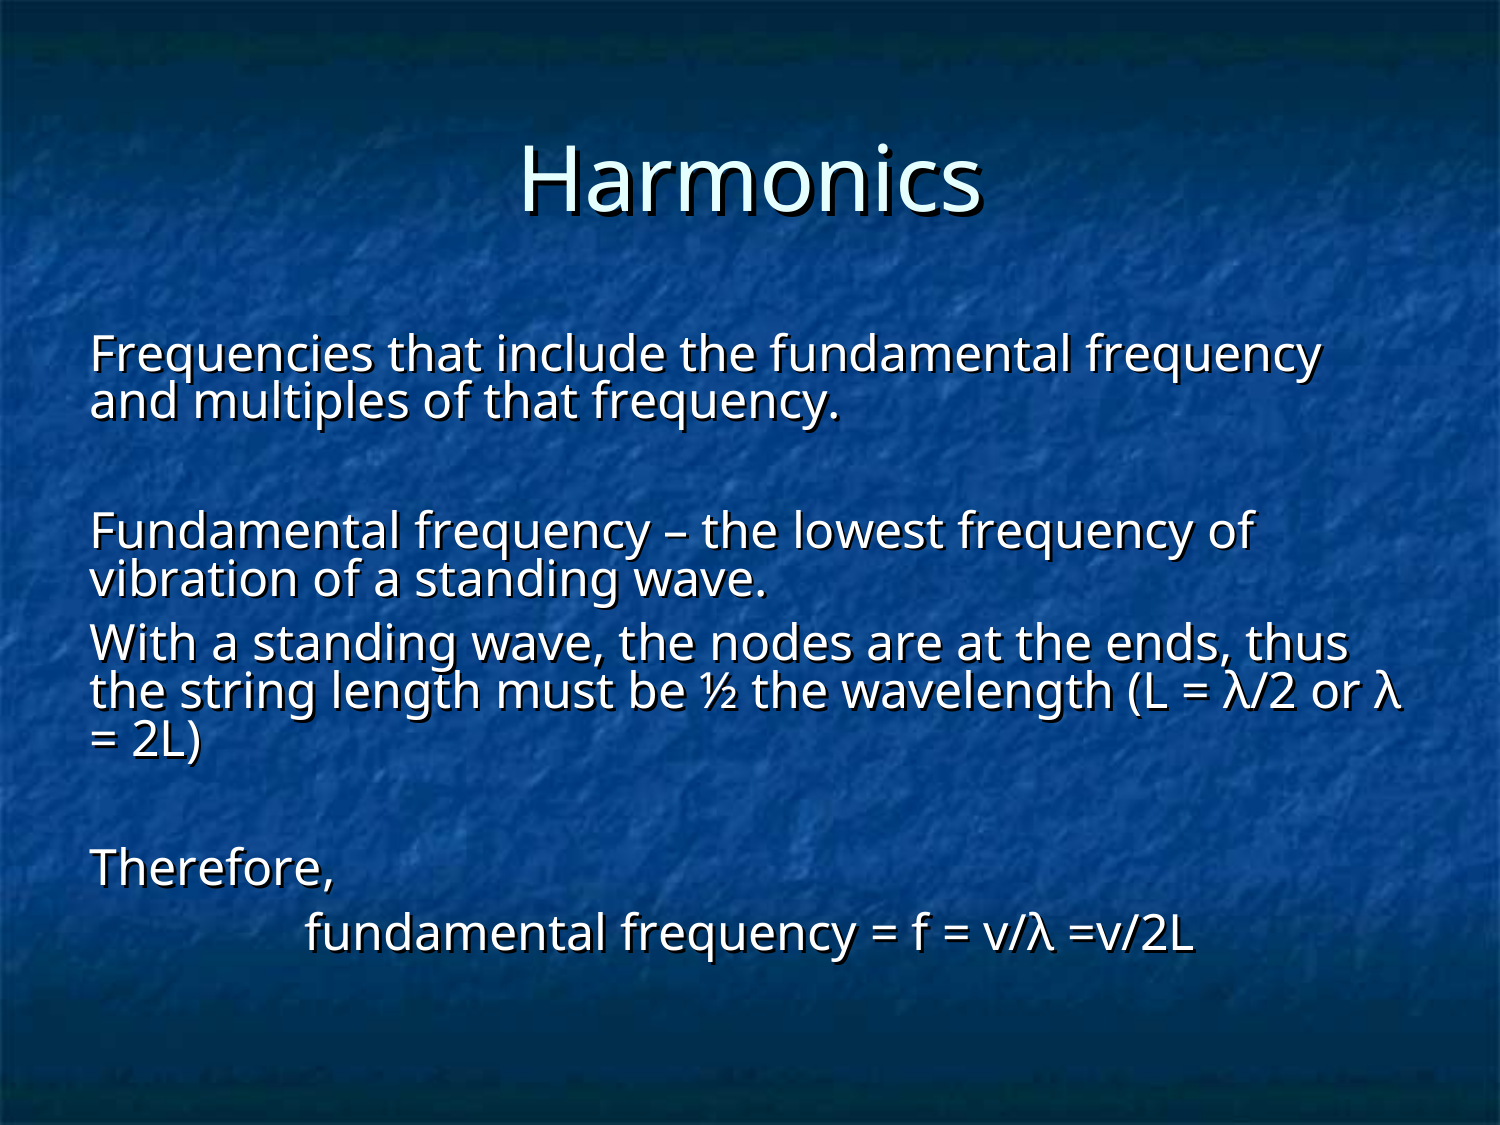

Harmonics
Frequencies that include the fundamental frequency and multiples of that frequency.
Fundamental frequency – the lowest frequency of vibration of a standing wave.
With a standing wave, the nodes are at the ends, thus the string length must be ½ the wavelength (L = λ/2 or λ = 2L)
Therefore,
fundamental frequency = f = v/λ =v/2L